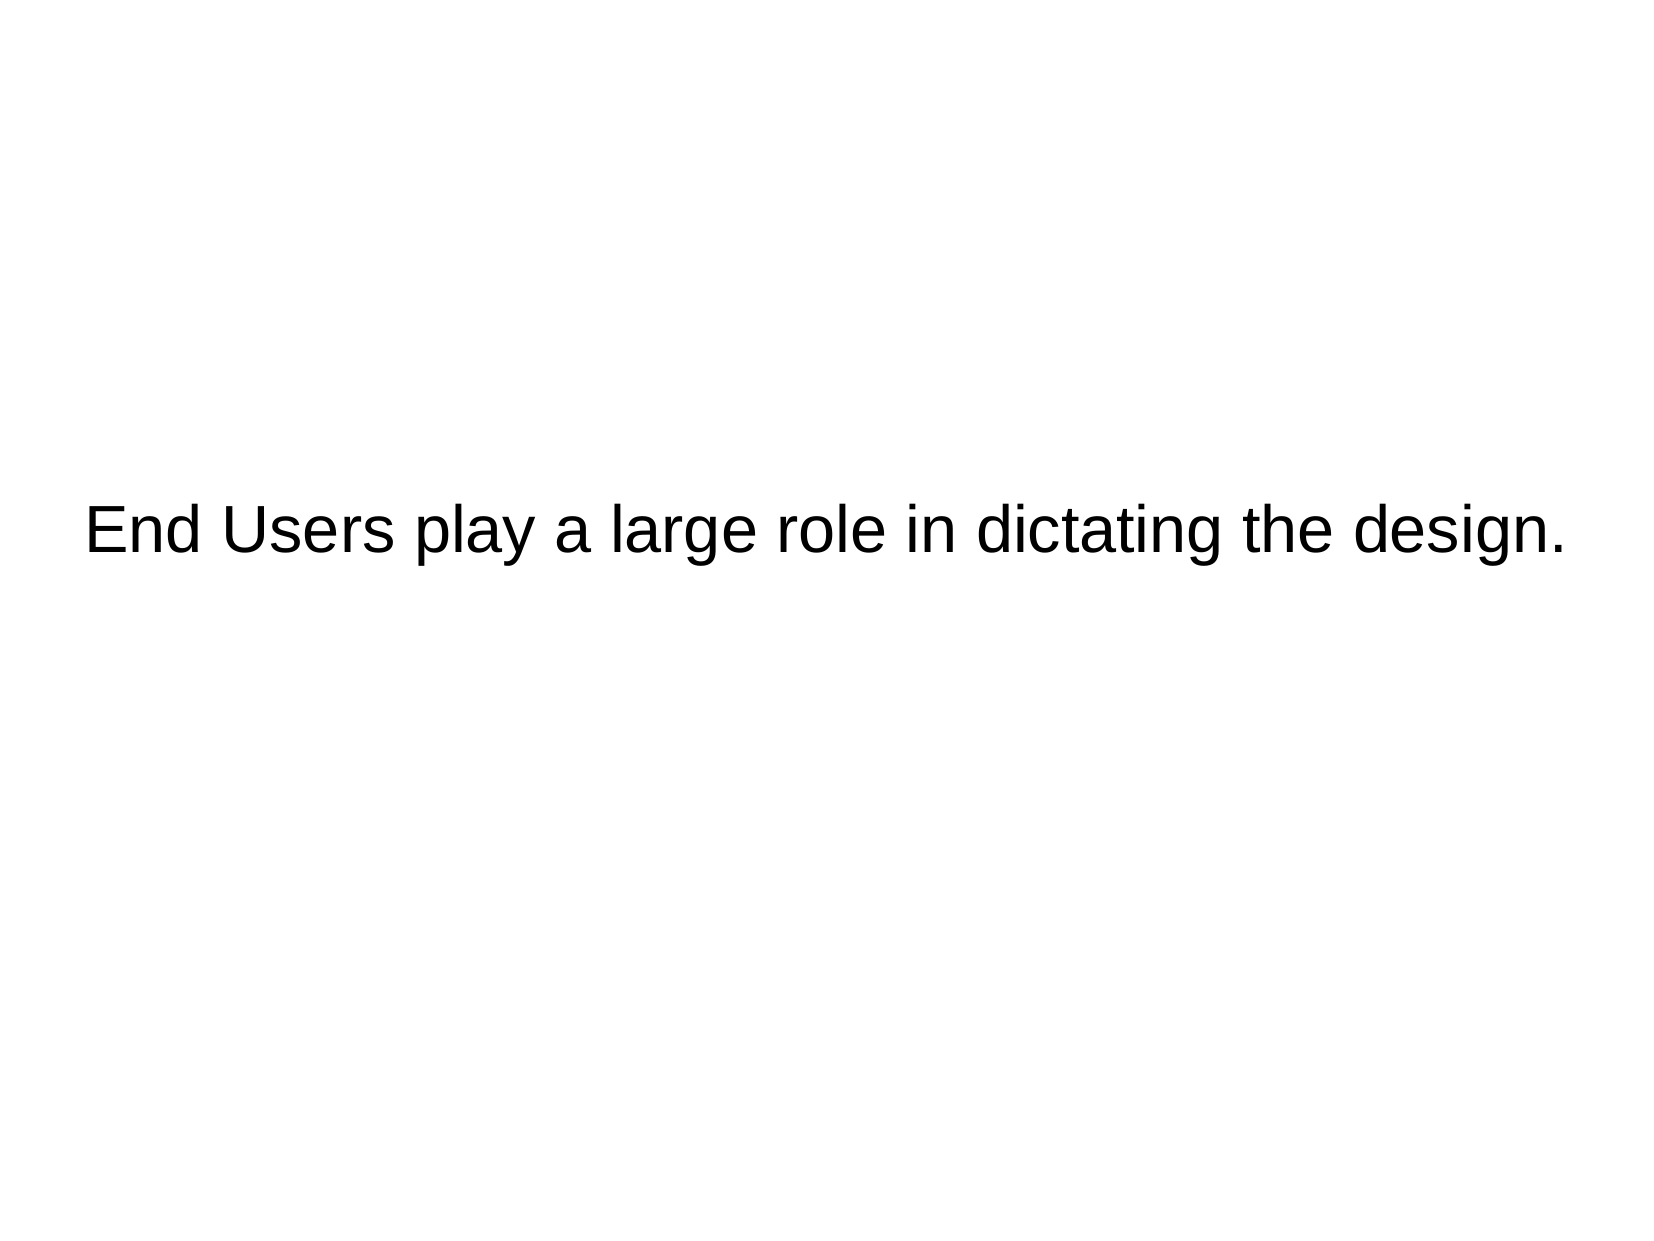

# End Users play a large role in dictating the design.